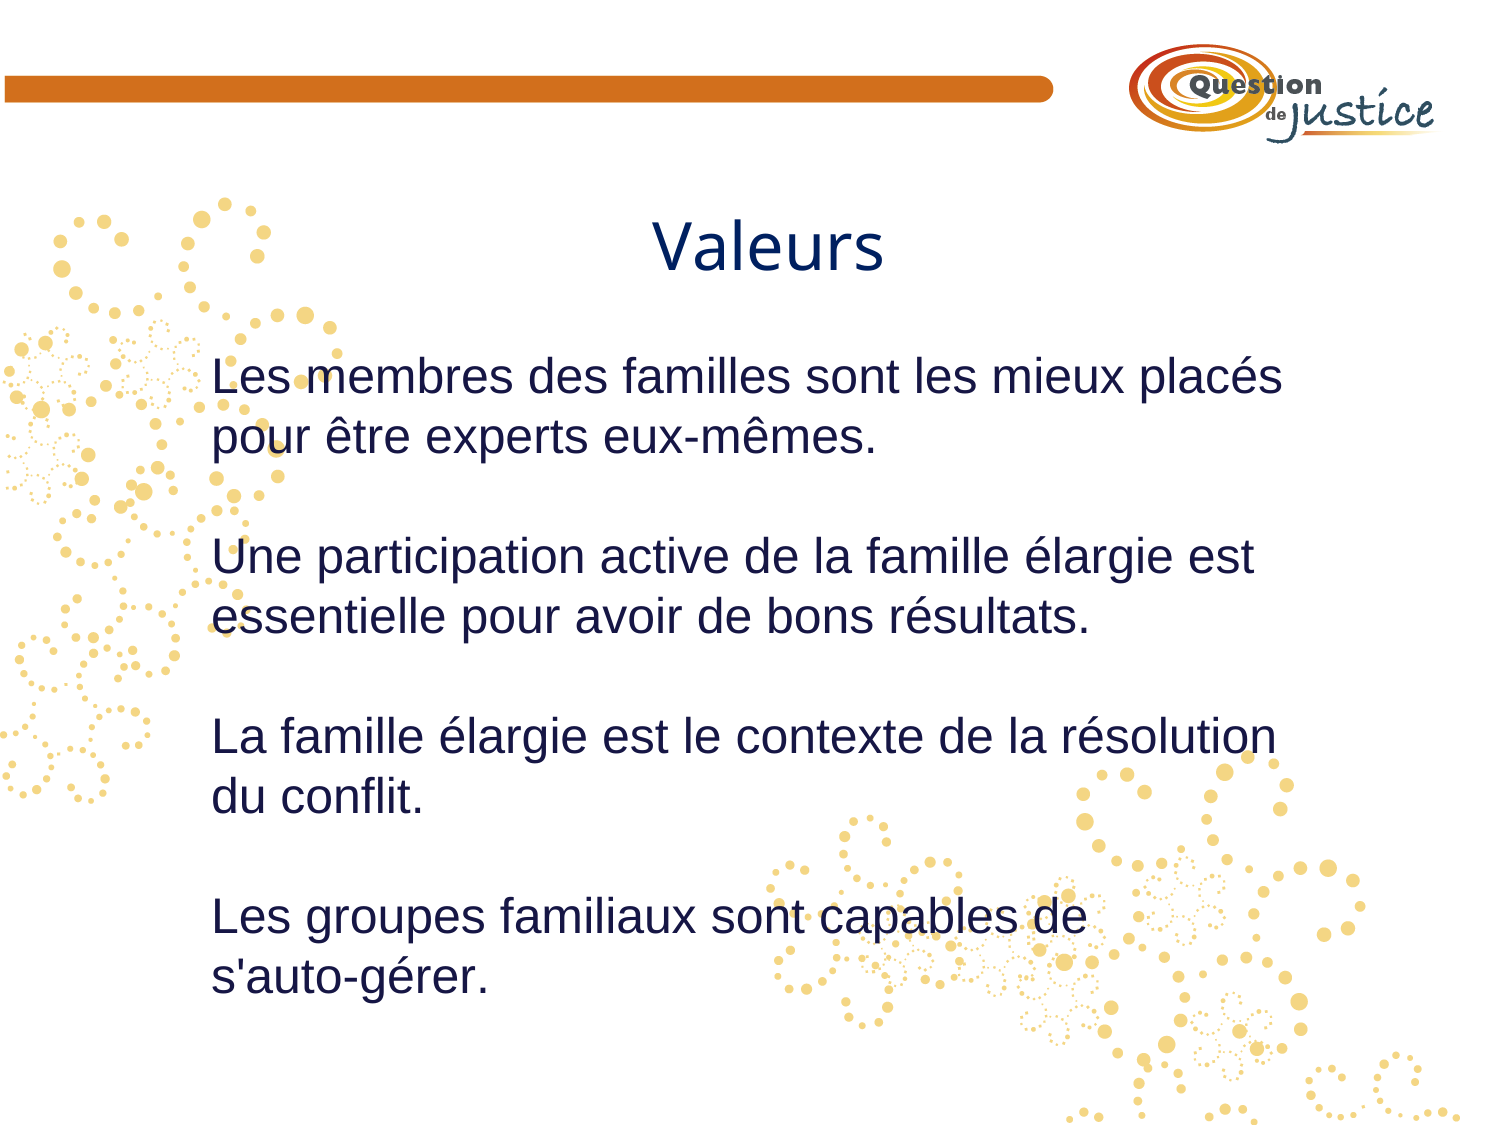

Valeurs
Les membres des familles sont les mieux placés pour être experts eux-mêmes.
Une participation active de la famille élargie est essentielle pour avoir de bons résultats.
La famille élargie est le contexte de la résolution
du conflit.
Les groupes familiaux sont capables de
s'auto-gérer.